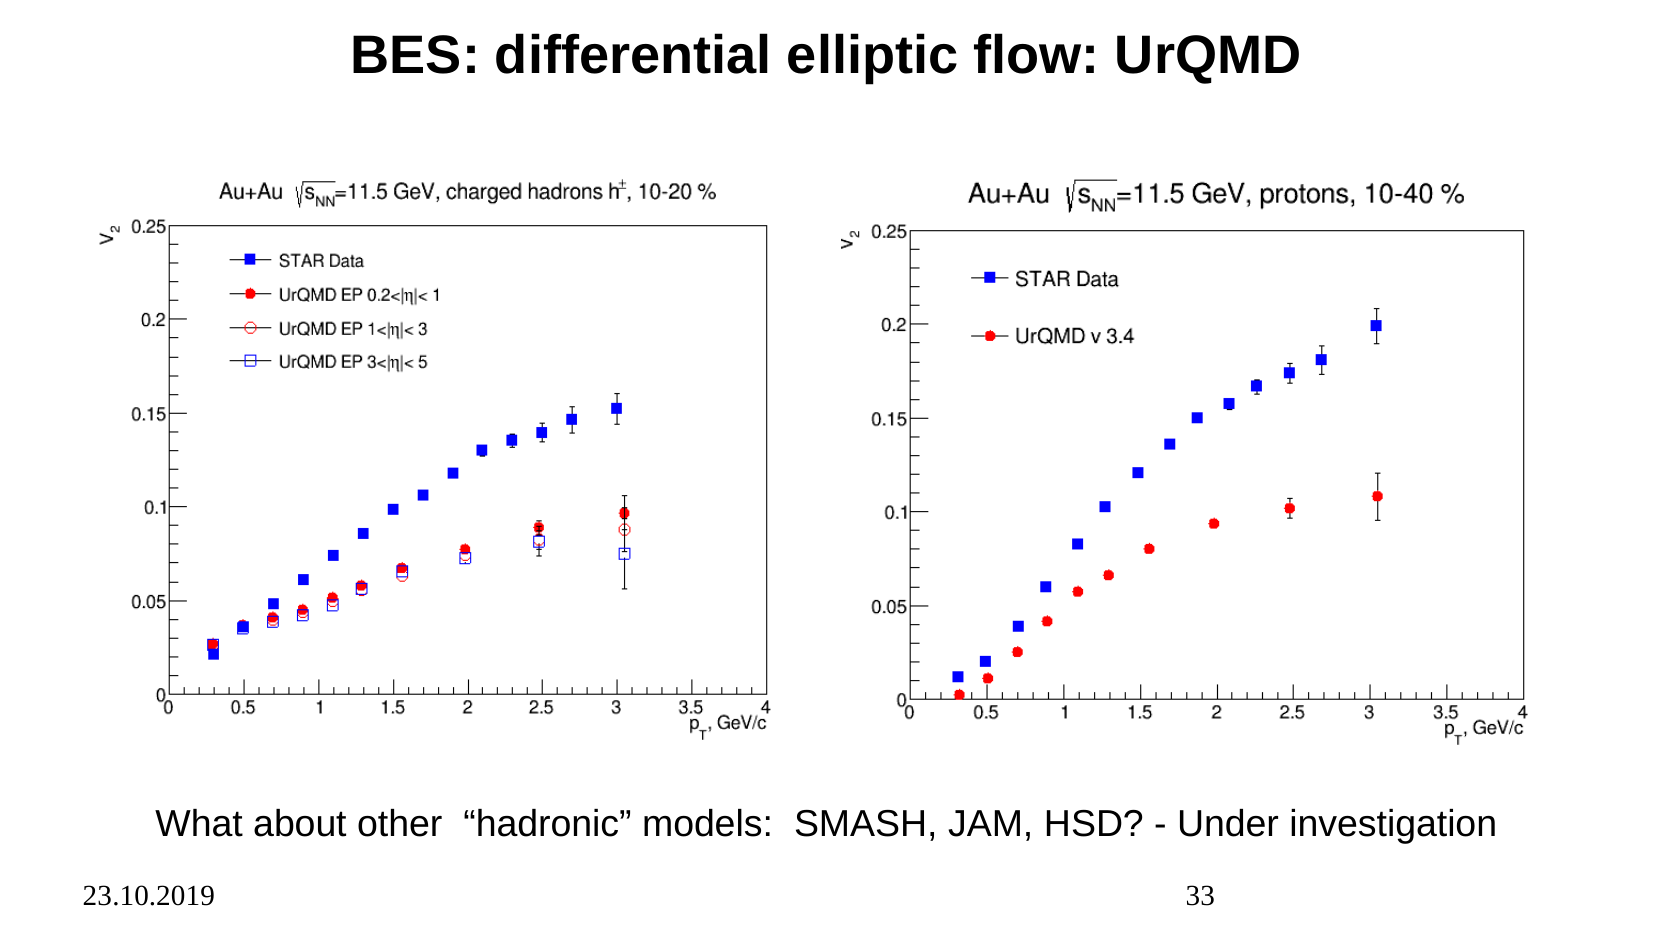

# BES: differential elliptic flow: UrQMD
What about other “hadronic” models: SMASH, JAM, HSD? - Under investigation
23.10.2019